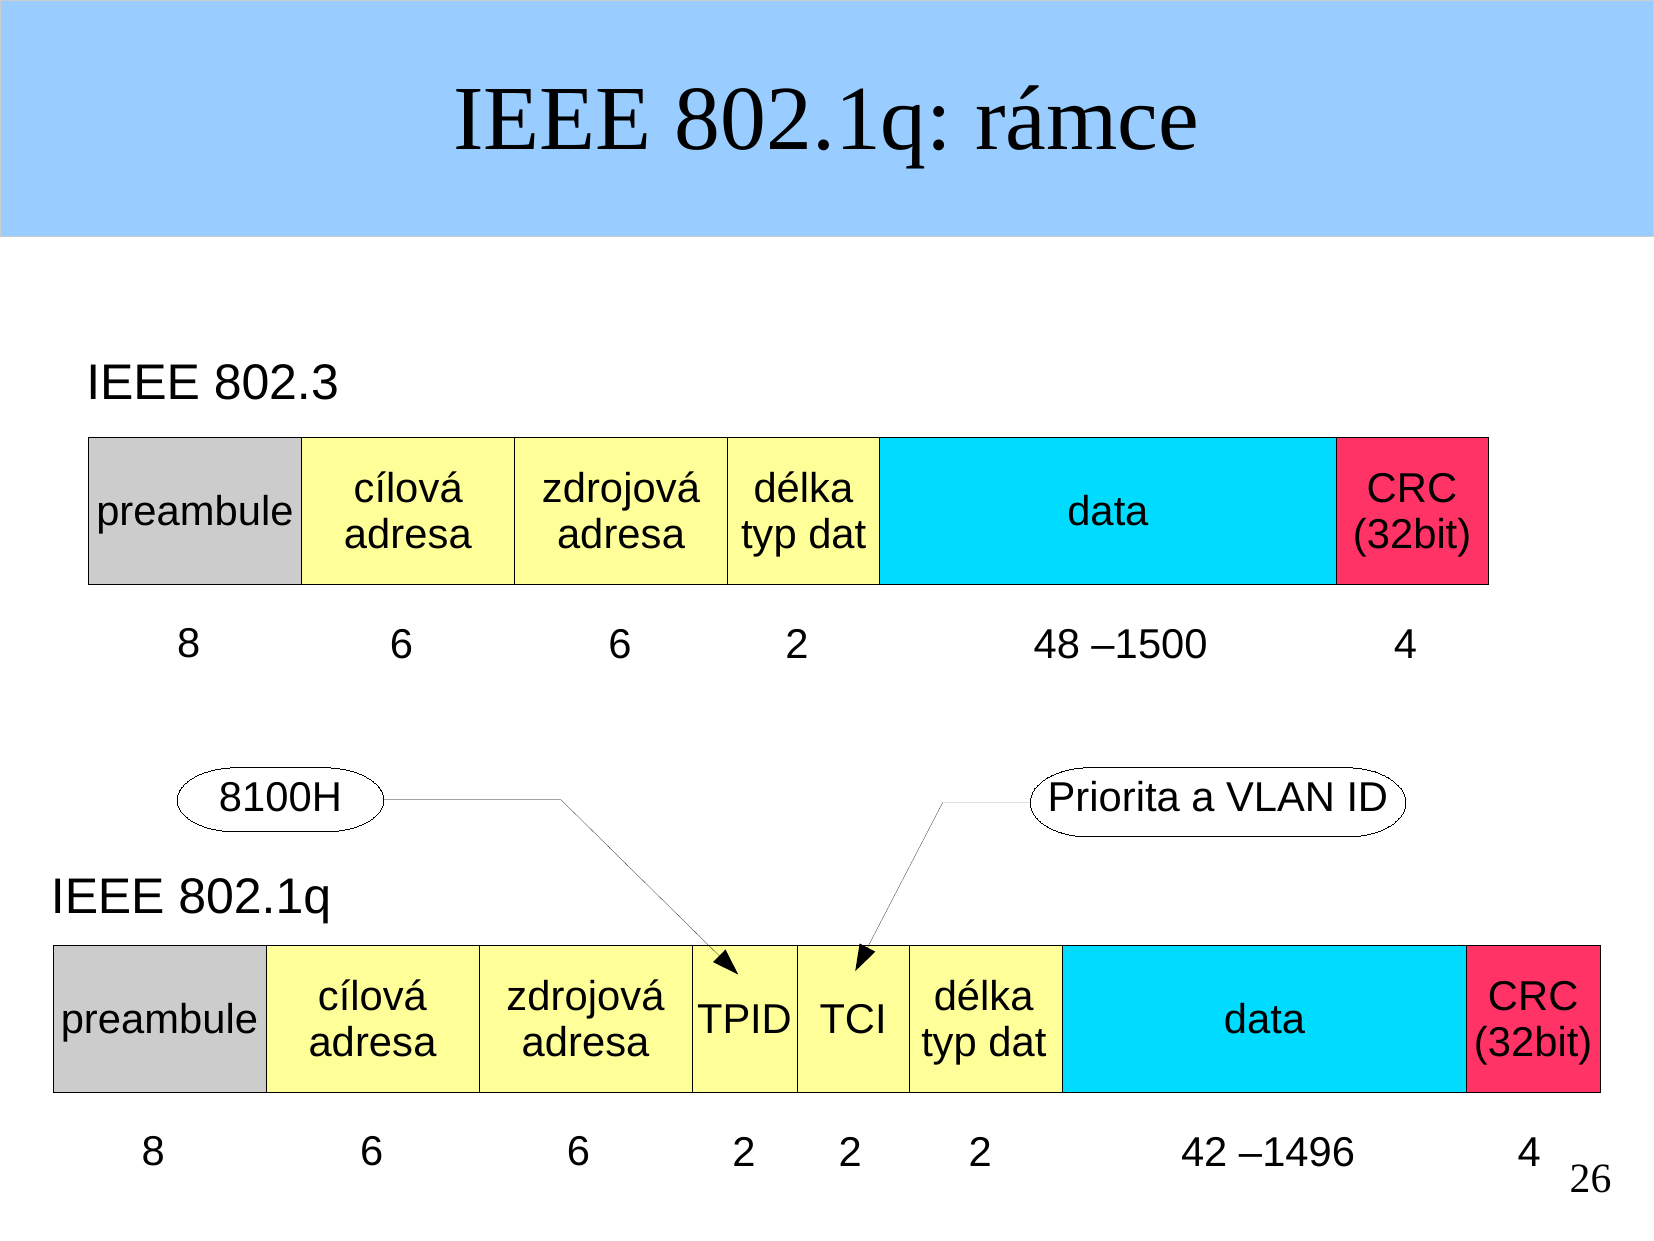

# IEEE 802.1q: rámce
IEEE 802.3
preambule
cílová
adresa
zdrojová
adresa
délka
typ dat
data
CRC
(32bit)
8
6
6
2
48 –1500
4
IEEE 802.1q
preambule
cílová
adresa
zdrojová
adresa
TPID
TCI
délka
typ dat
data
CRC
(32bit)
8
6
6
2
42 –1496
2
2
4